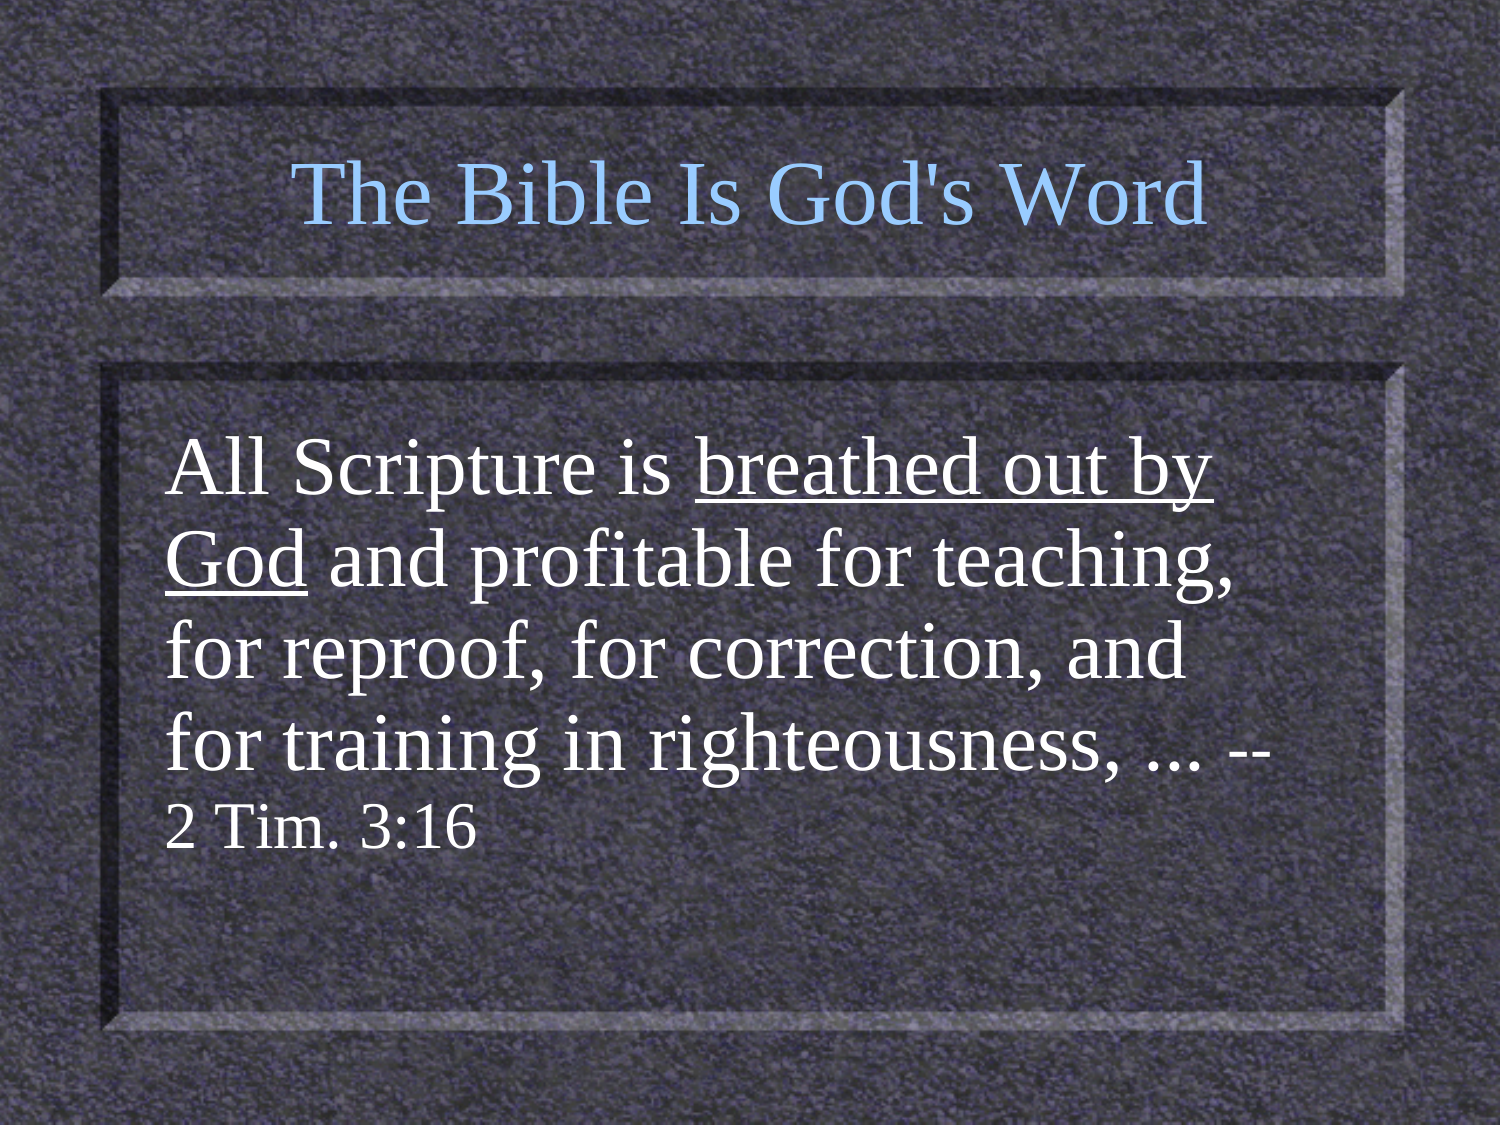

# The Bible Is God's Word
All Scripture is breathed out by God and profitable for teaching, for reproof, for correction, and for training in righteousness, ... --2 Tim. 3:16